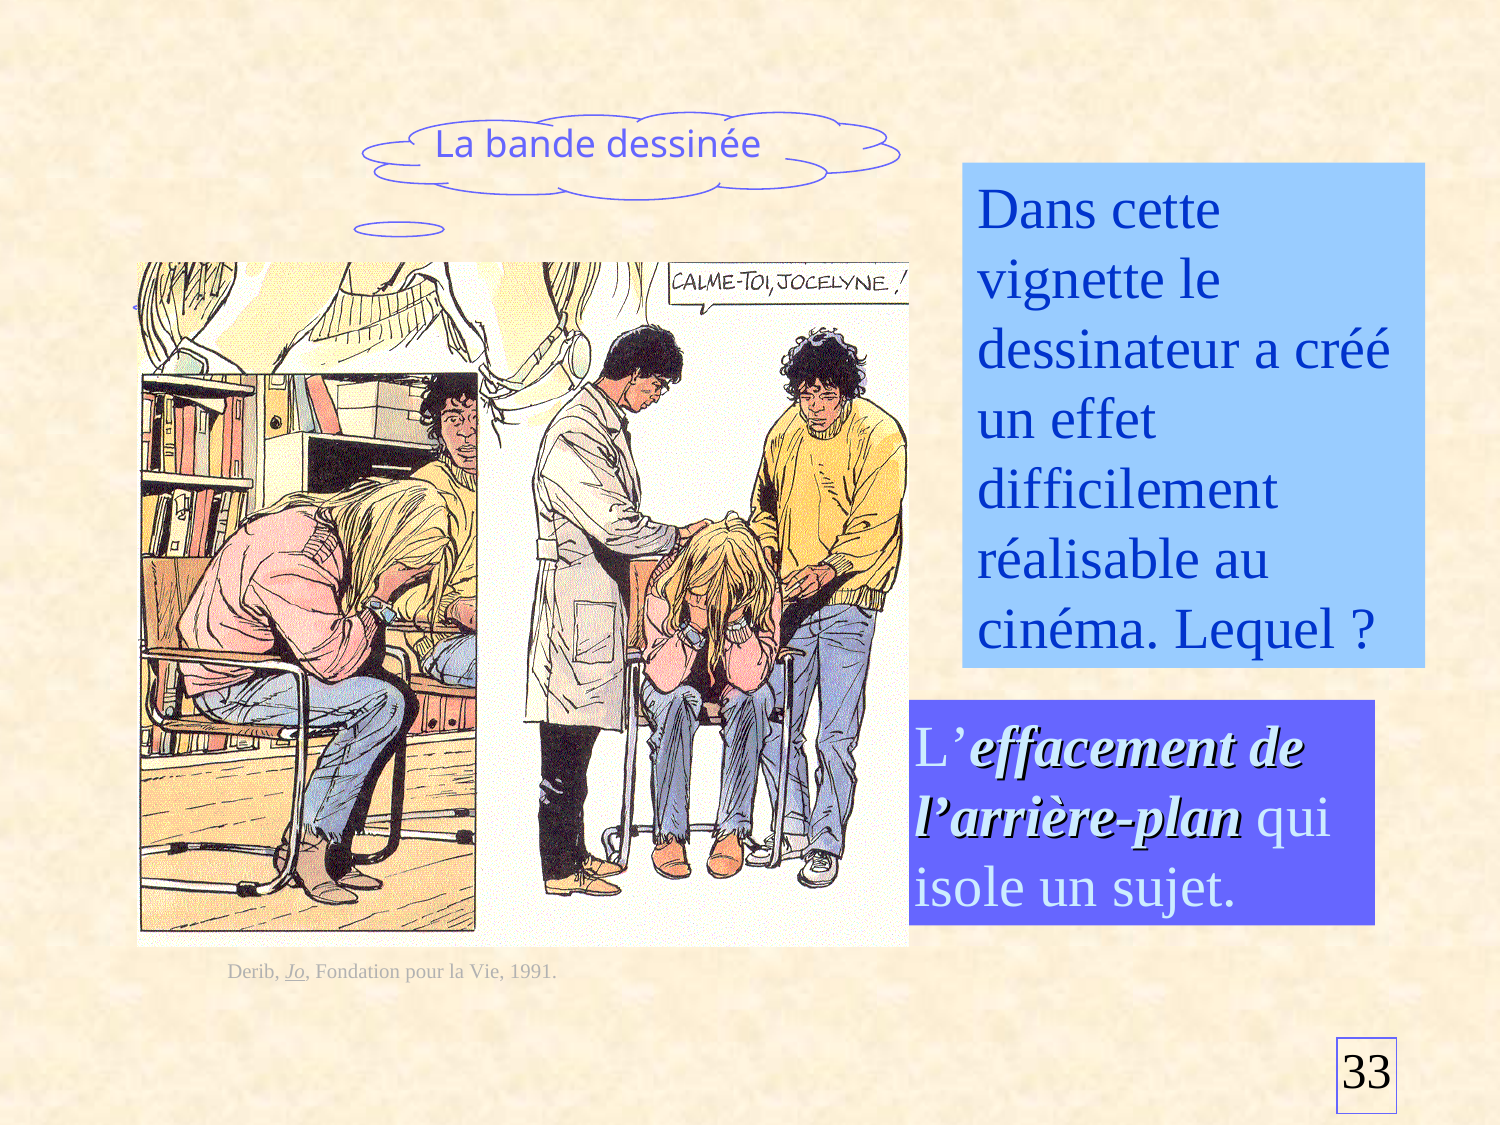

Dans cette vignette le dessinateur a créé un effet difficilement réalisable au cinéma. Lequel ?
L’effacement de l’arrière-plan qui isole un sujet.
Derib, Jo, Fondation pour la Vie, 1991.
33